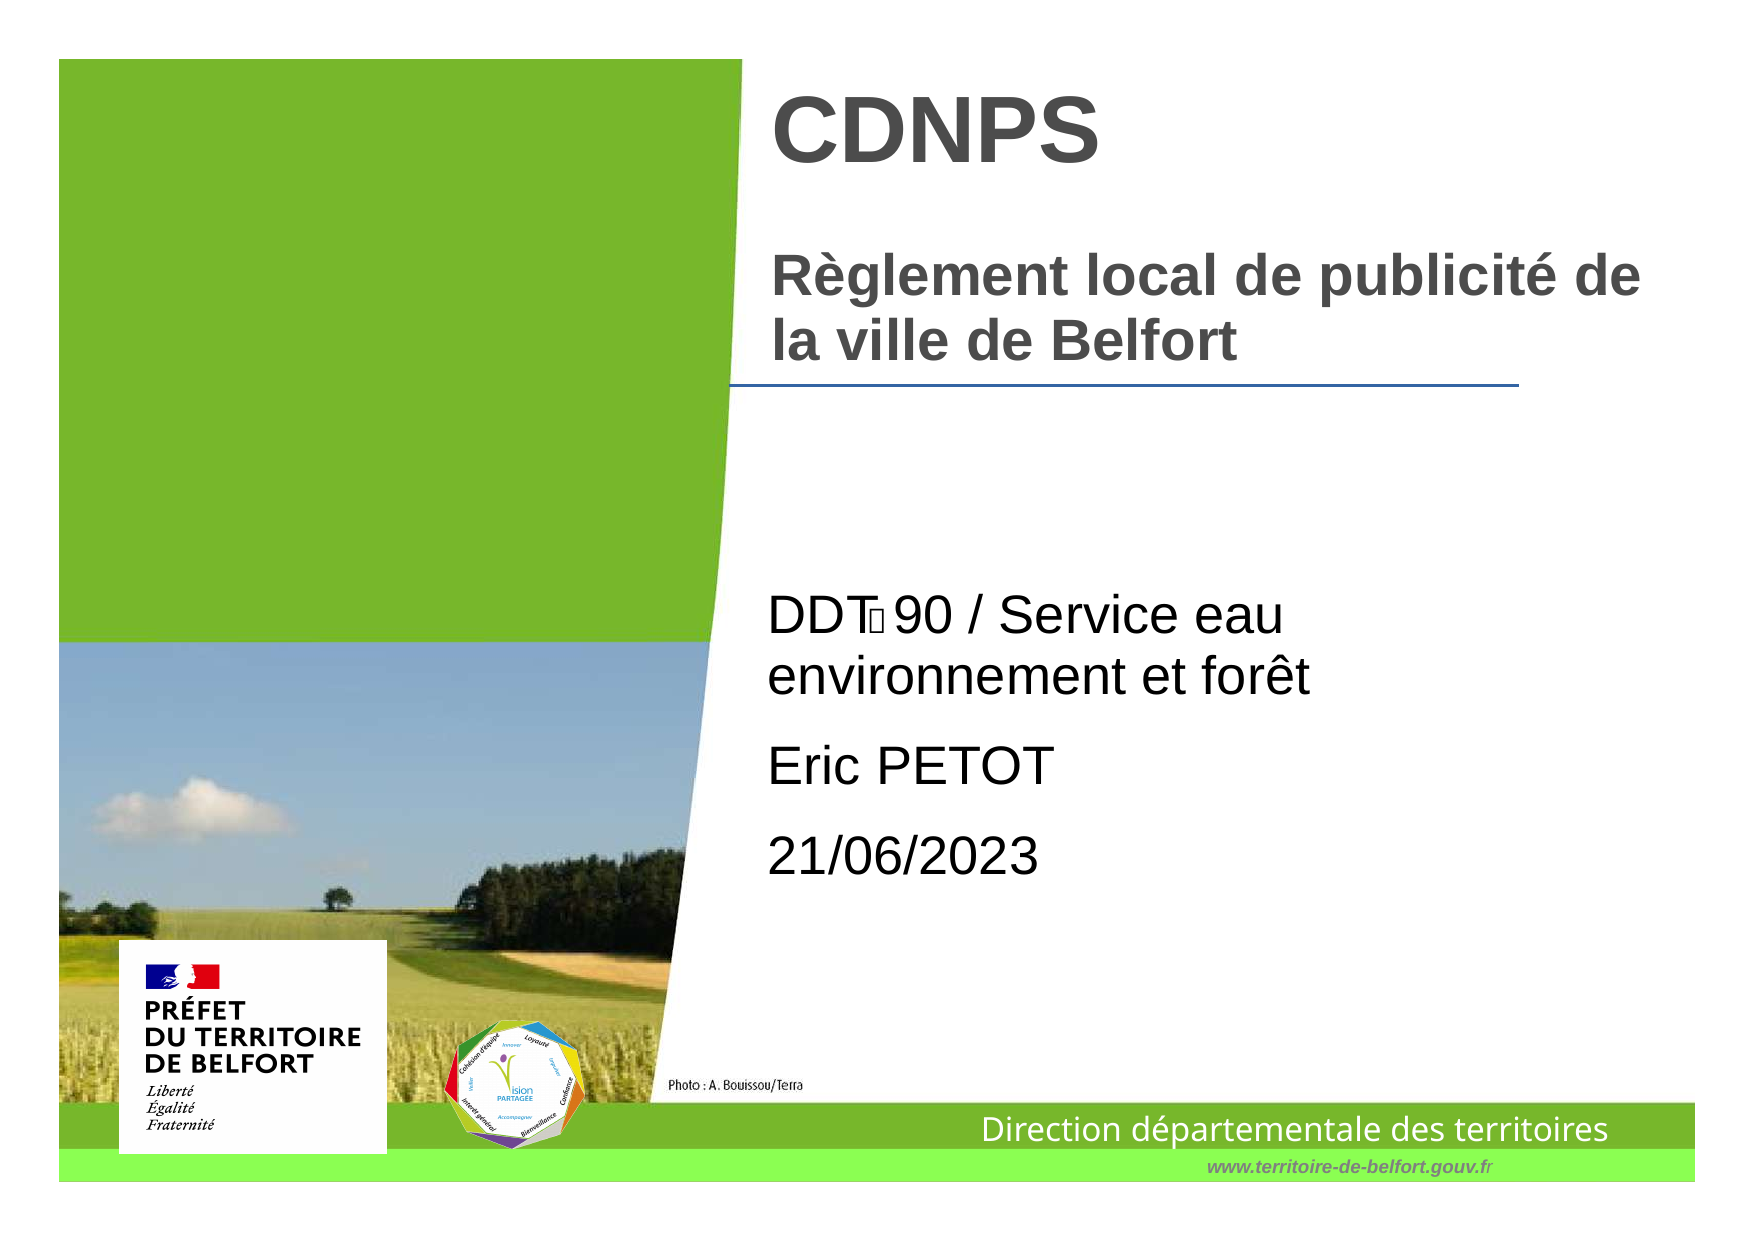

# CDNPS Règlement local de publicité de la ville de Belfort
DDT 90 / Service eau environnement et forêt
Eric PETOT
21/06/2023